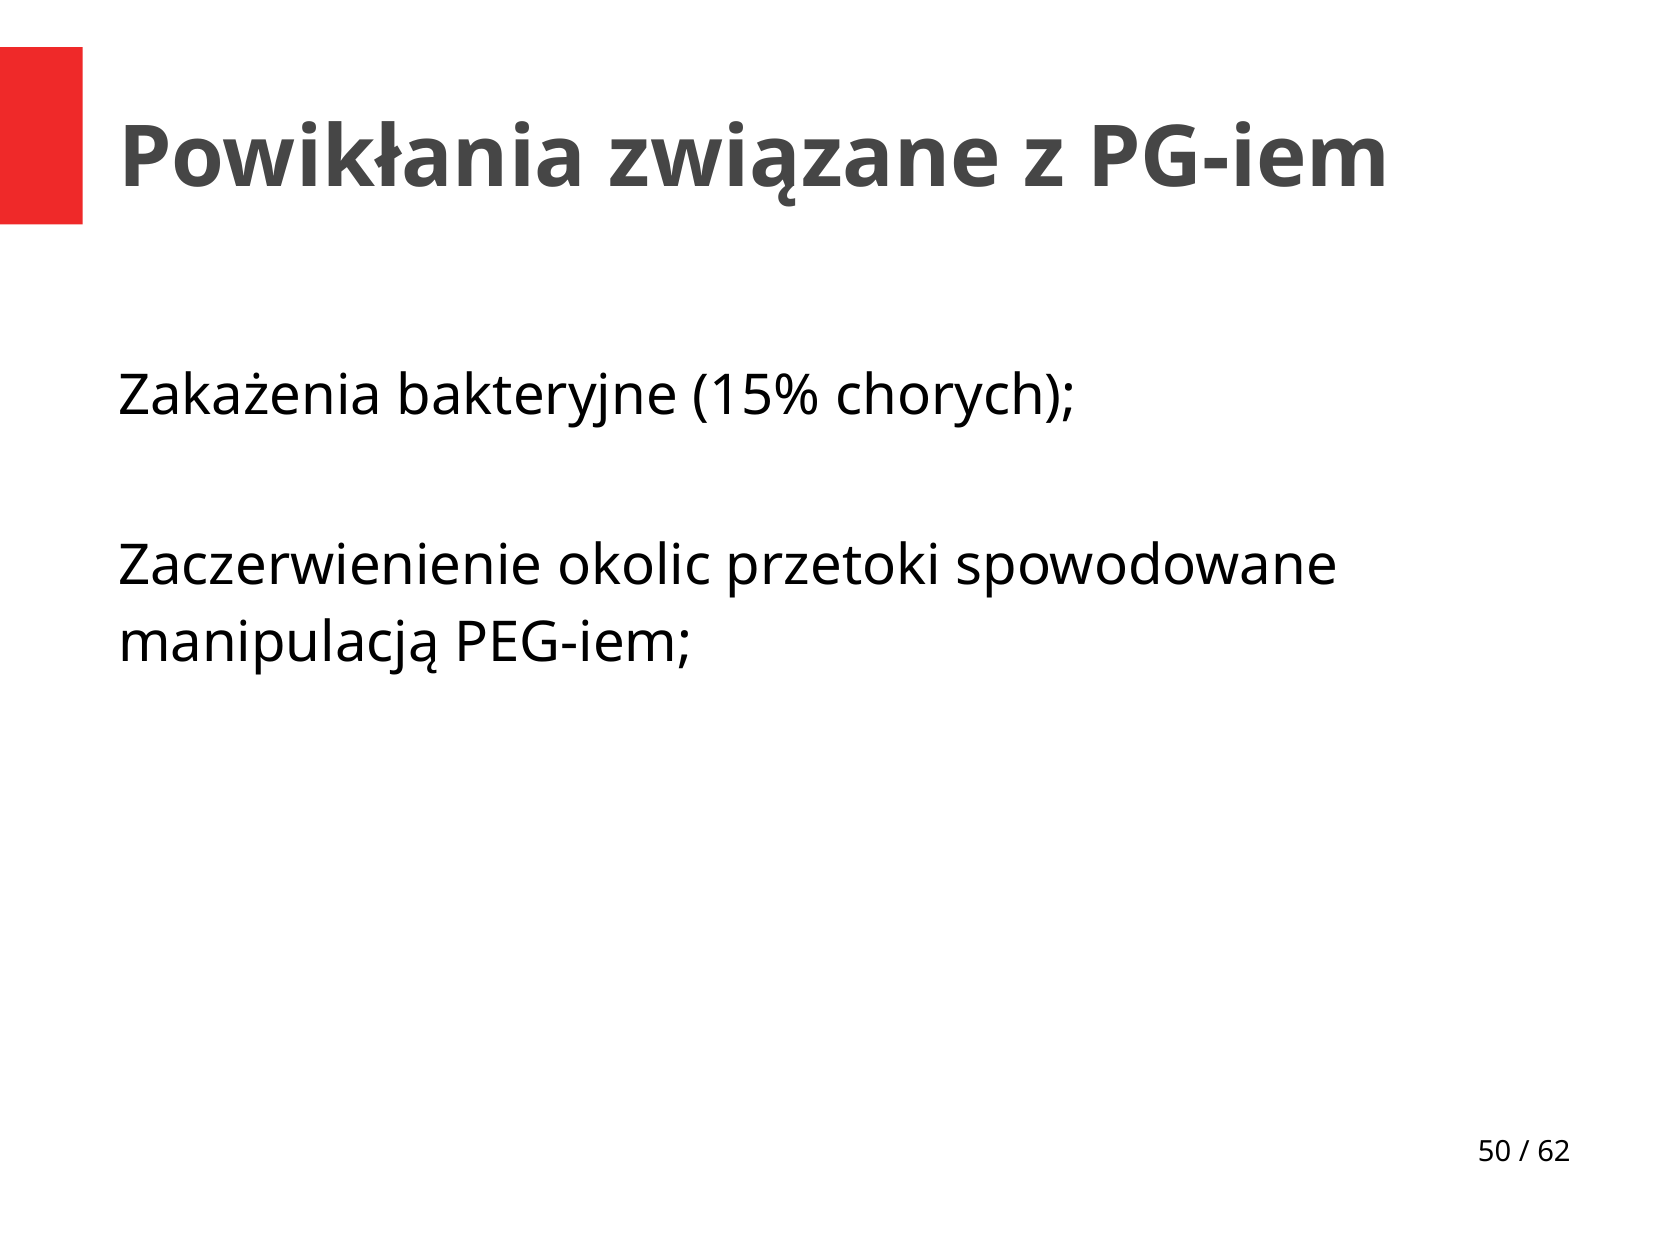

# Powikłania związane z PG-iem
Zakażenia bakteryjne (15% chorych);
Zaczerwienienie okolic przetoki spowodowane manipulacją PEG-iem;
50